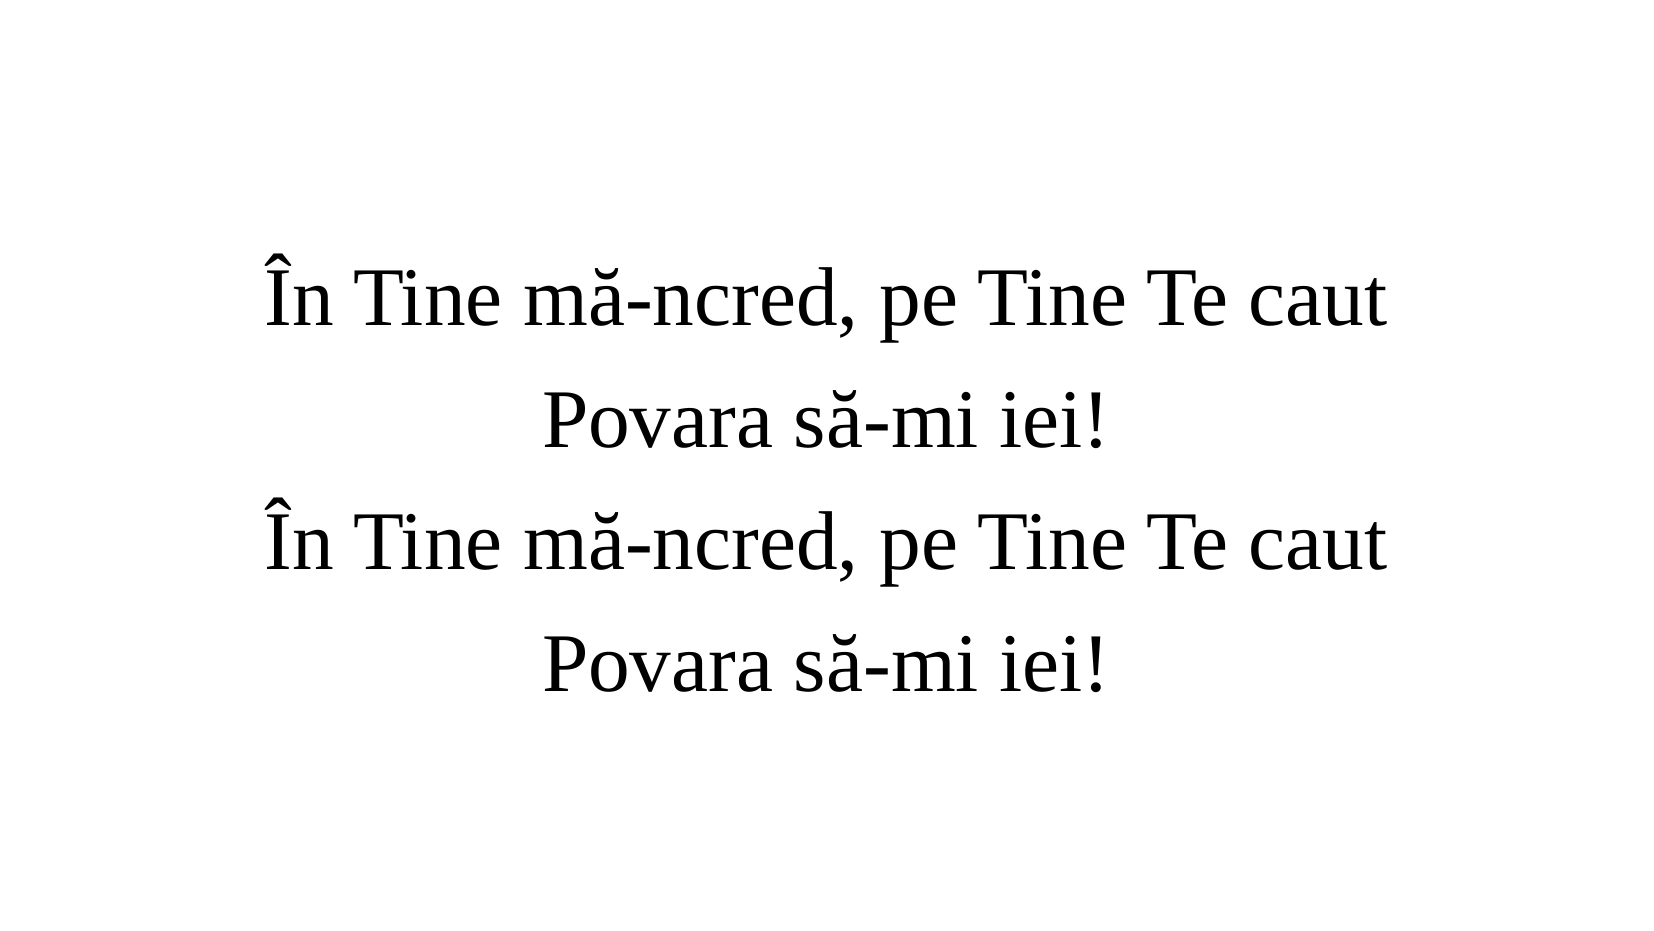

# În Tine mă-ncred, pe Tine Te caut
Povara să-mi iei!
În Tine mă-ncred, pe Tine Te caut
Povara să-mi iei!